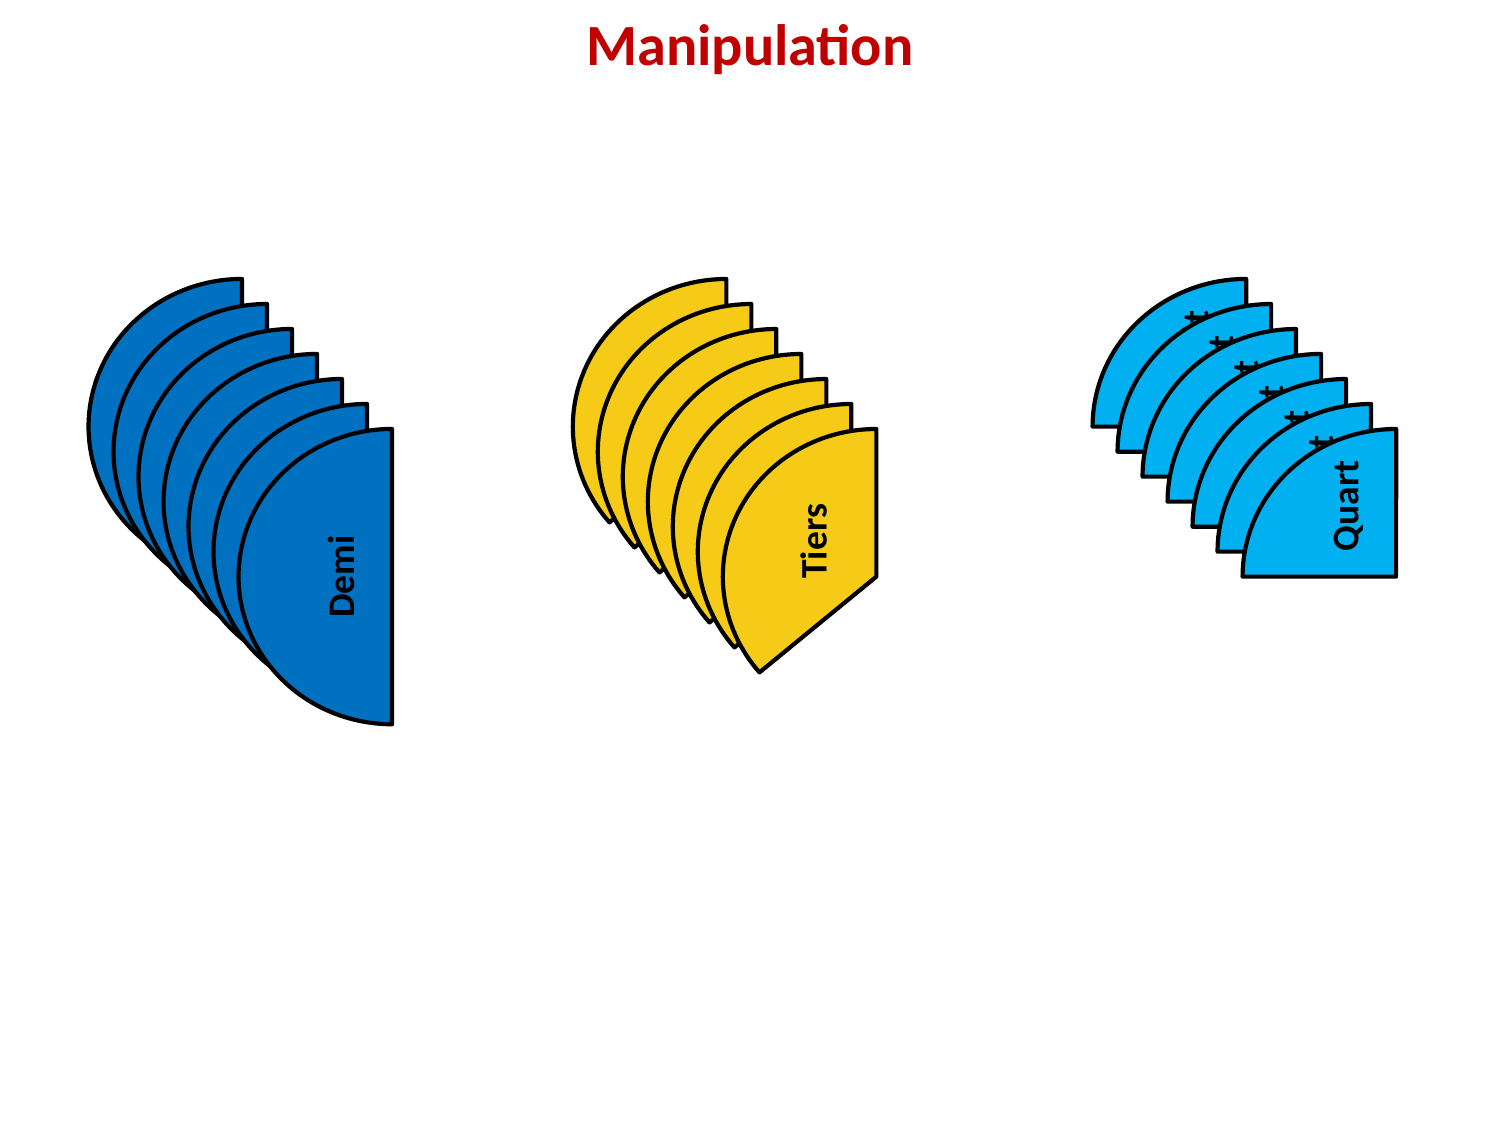

Manipulation
Quart
Demi
Tiers
Quart
Demi
Tiers
Quart
Demi
Tiers
Quart
Demi
Tiers
Quart
Demi
Tiers
Quart
Demi
Tiers
Quart
Demi
Tiers